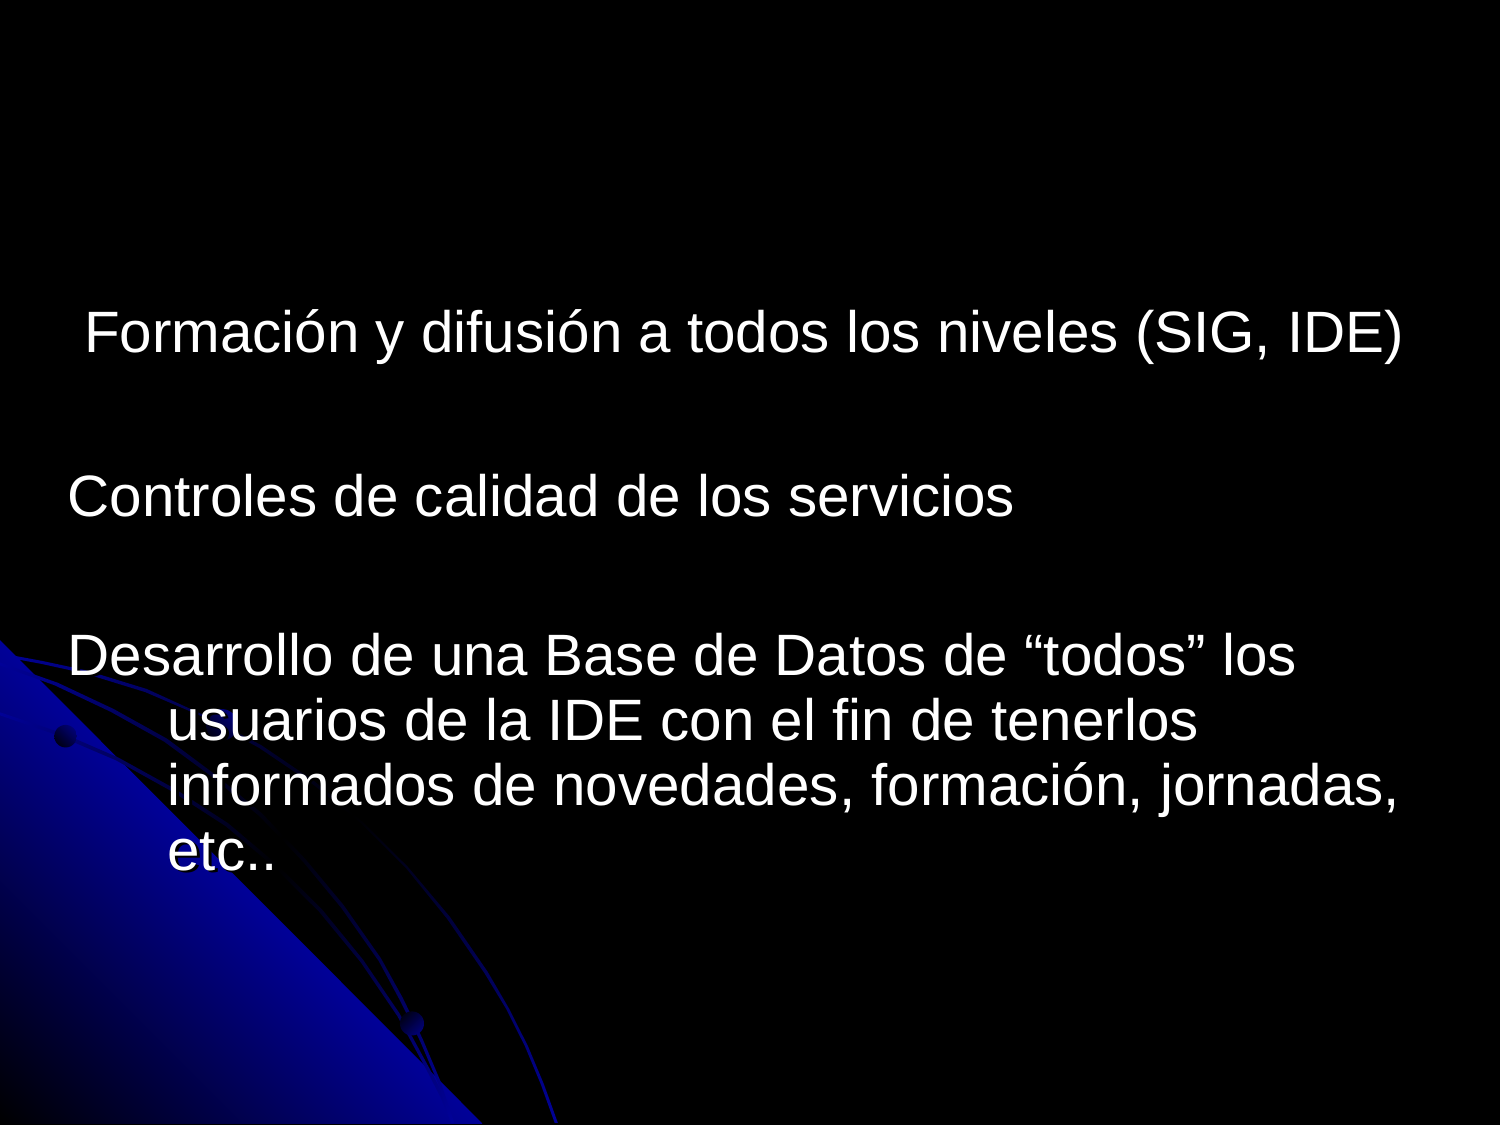

# Formación y difusión a todos los niveles (SIG, IDE)‏
Controles de calidad de los servicios
Desarrollo de una Base de Datos de “todos” los usuarios de la IDE con el fin de tenerlos informados de novedades, formación, jornadas, etc..